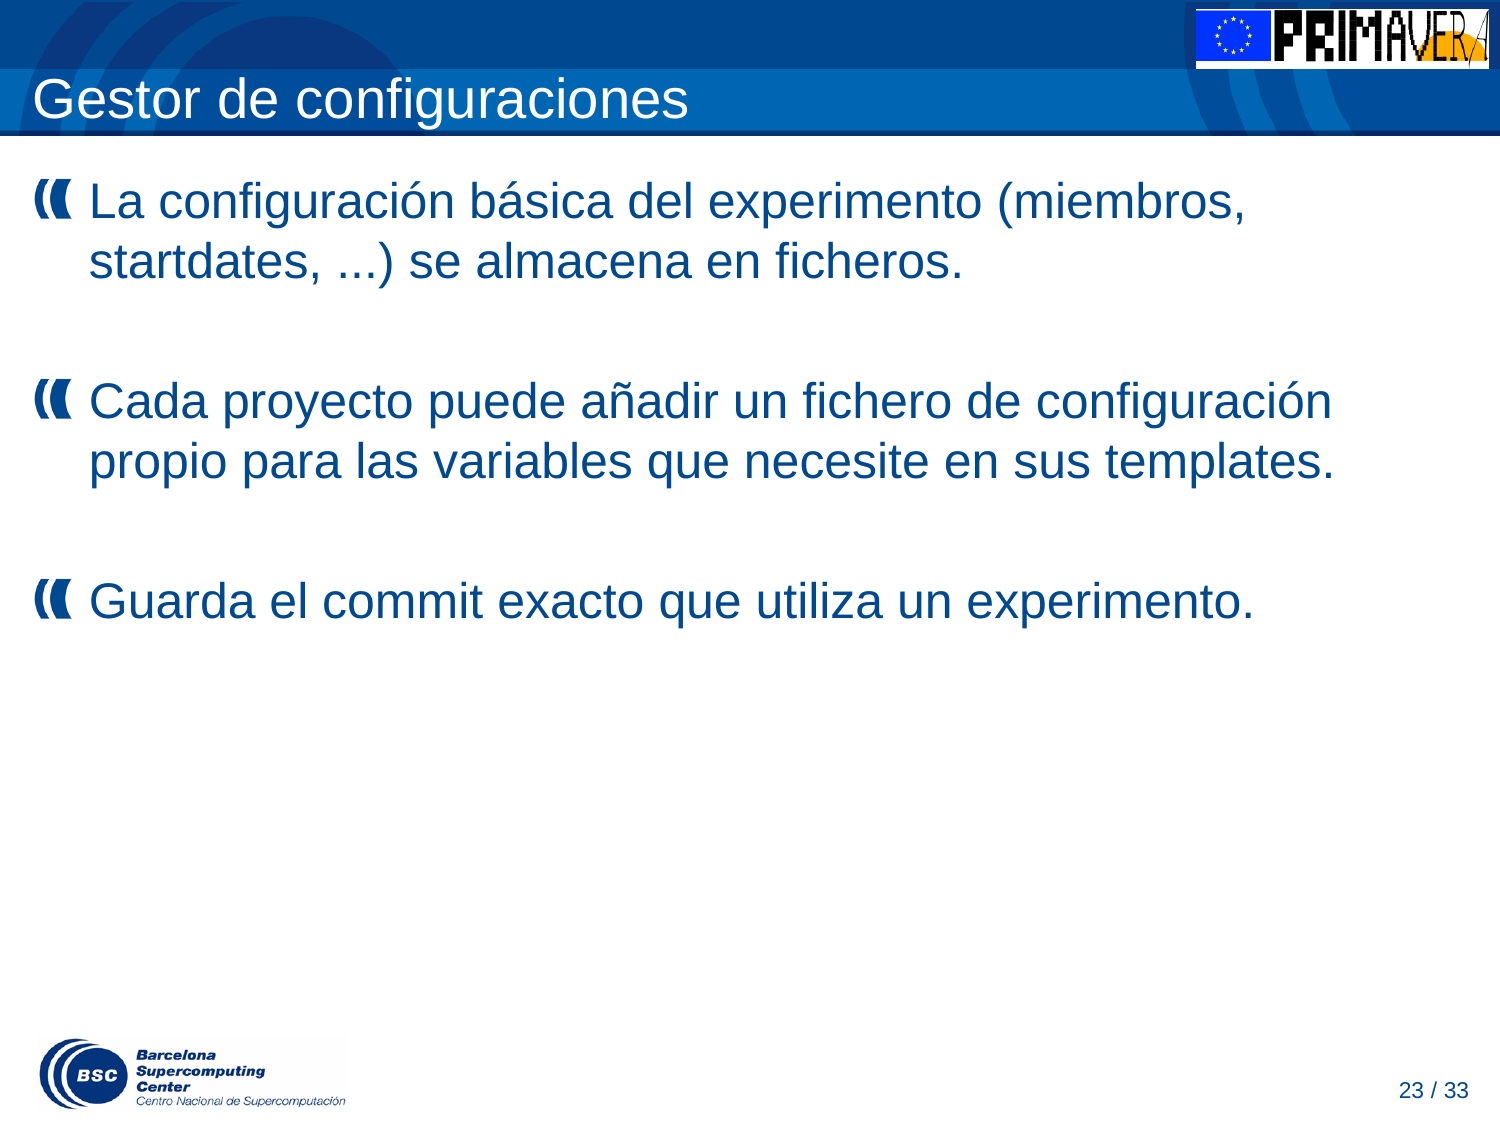

# Gestor de configuraciones
La configuración básica del experimento (miembros, startdates, ...) se almacena en ficheros.
Cada proyecto puede añadir un fichero de configuración propio para las variables que necesite en sus templates.
Guarda el commit exacto que utiliza un experimento.